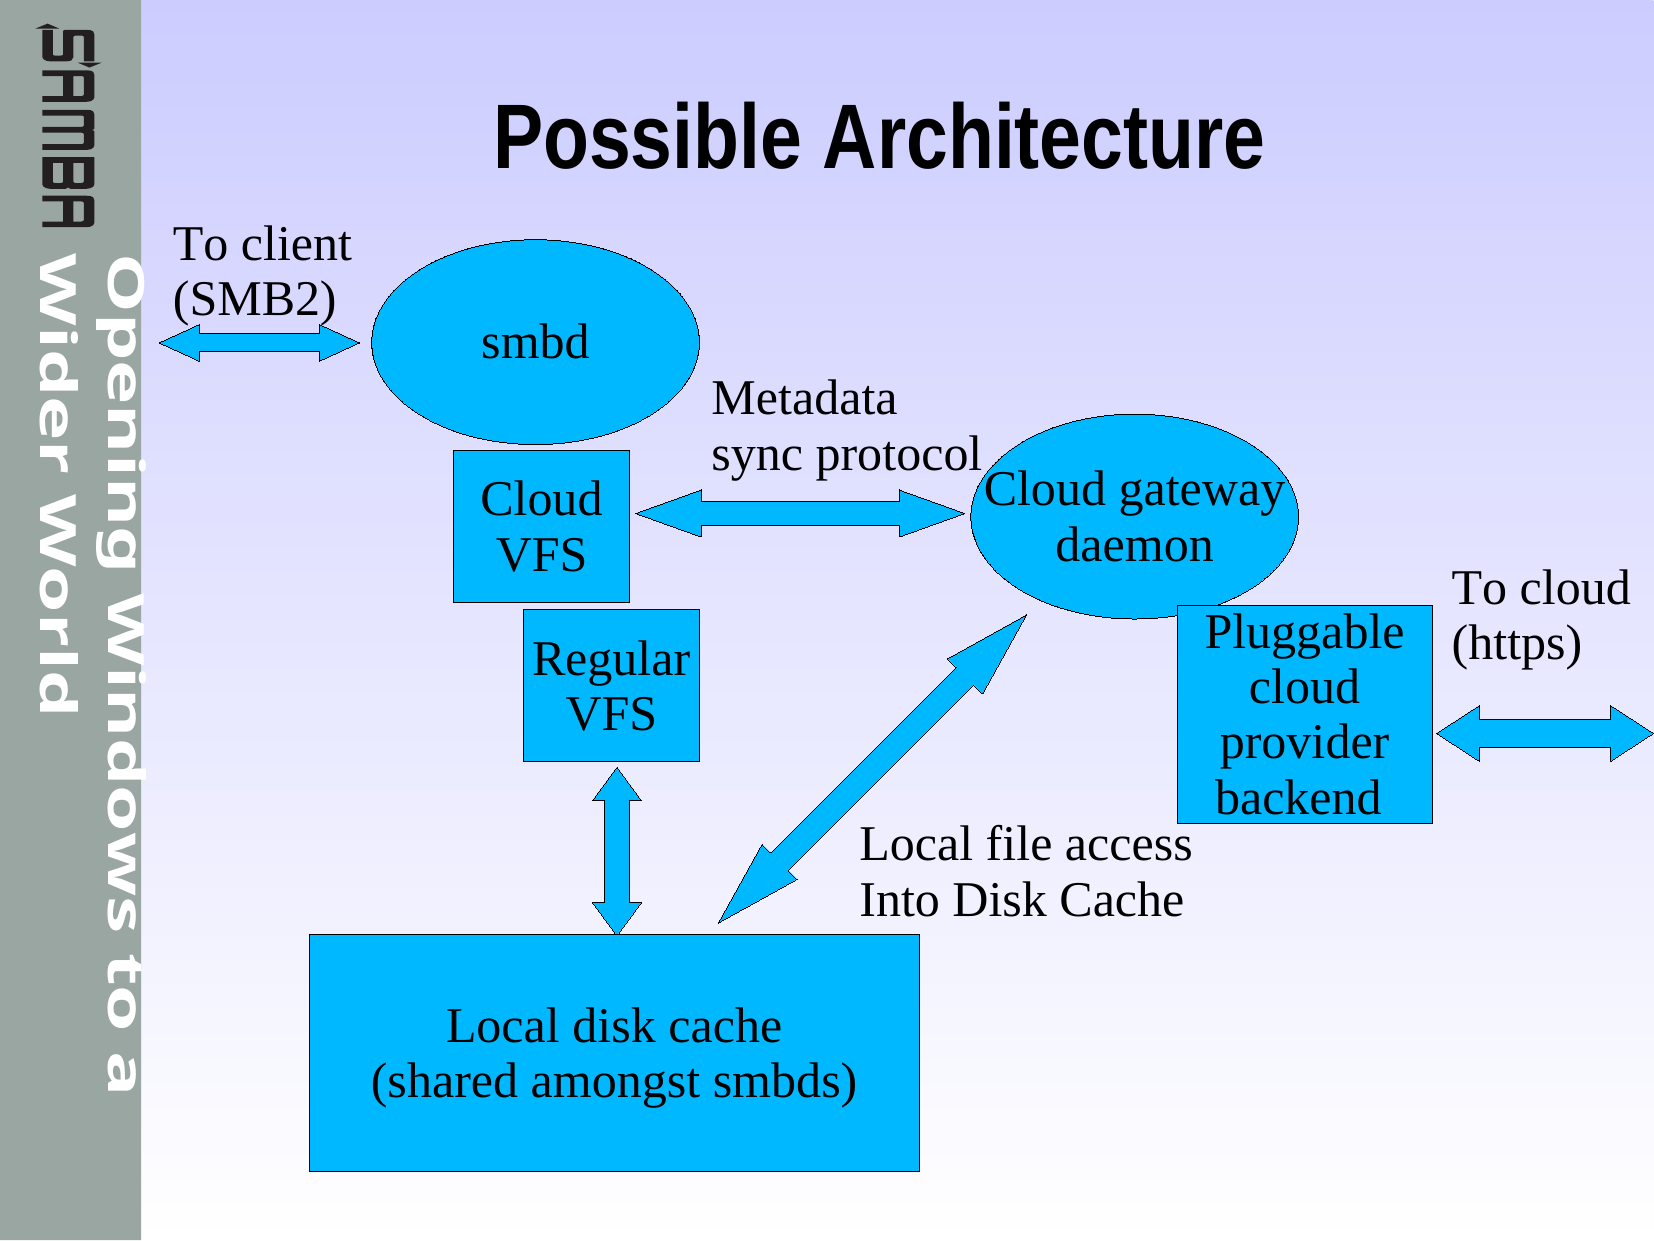

# Possible Architecture
To client
(SMB2)
smbd
Metadata
sync protocol
Cloud gateway
daemon
Cloud
VFS
To cloud
(https)
Pluggable
cloud
provider
backend
Regular
VFS
Local file access
Into Disk Cache
Local disk cache
(shared amongst smbds)